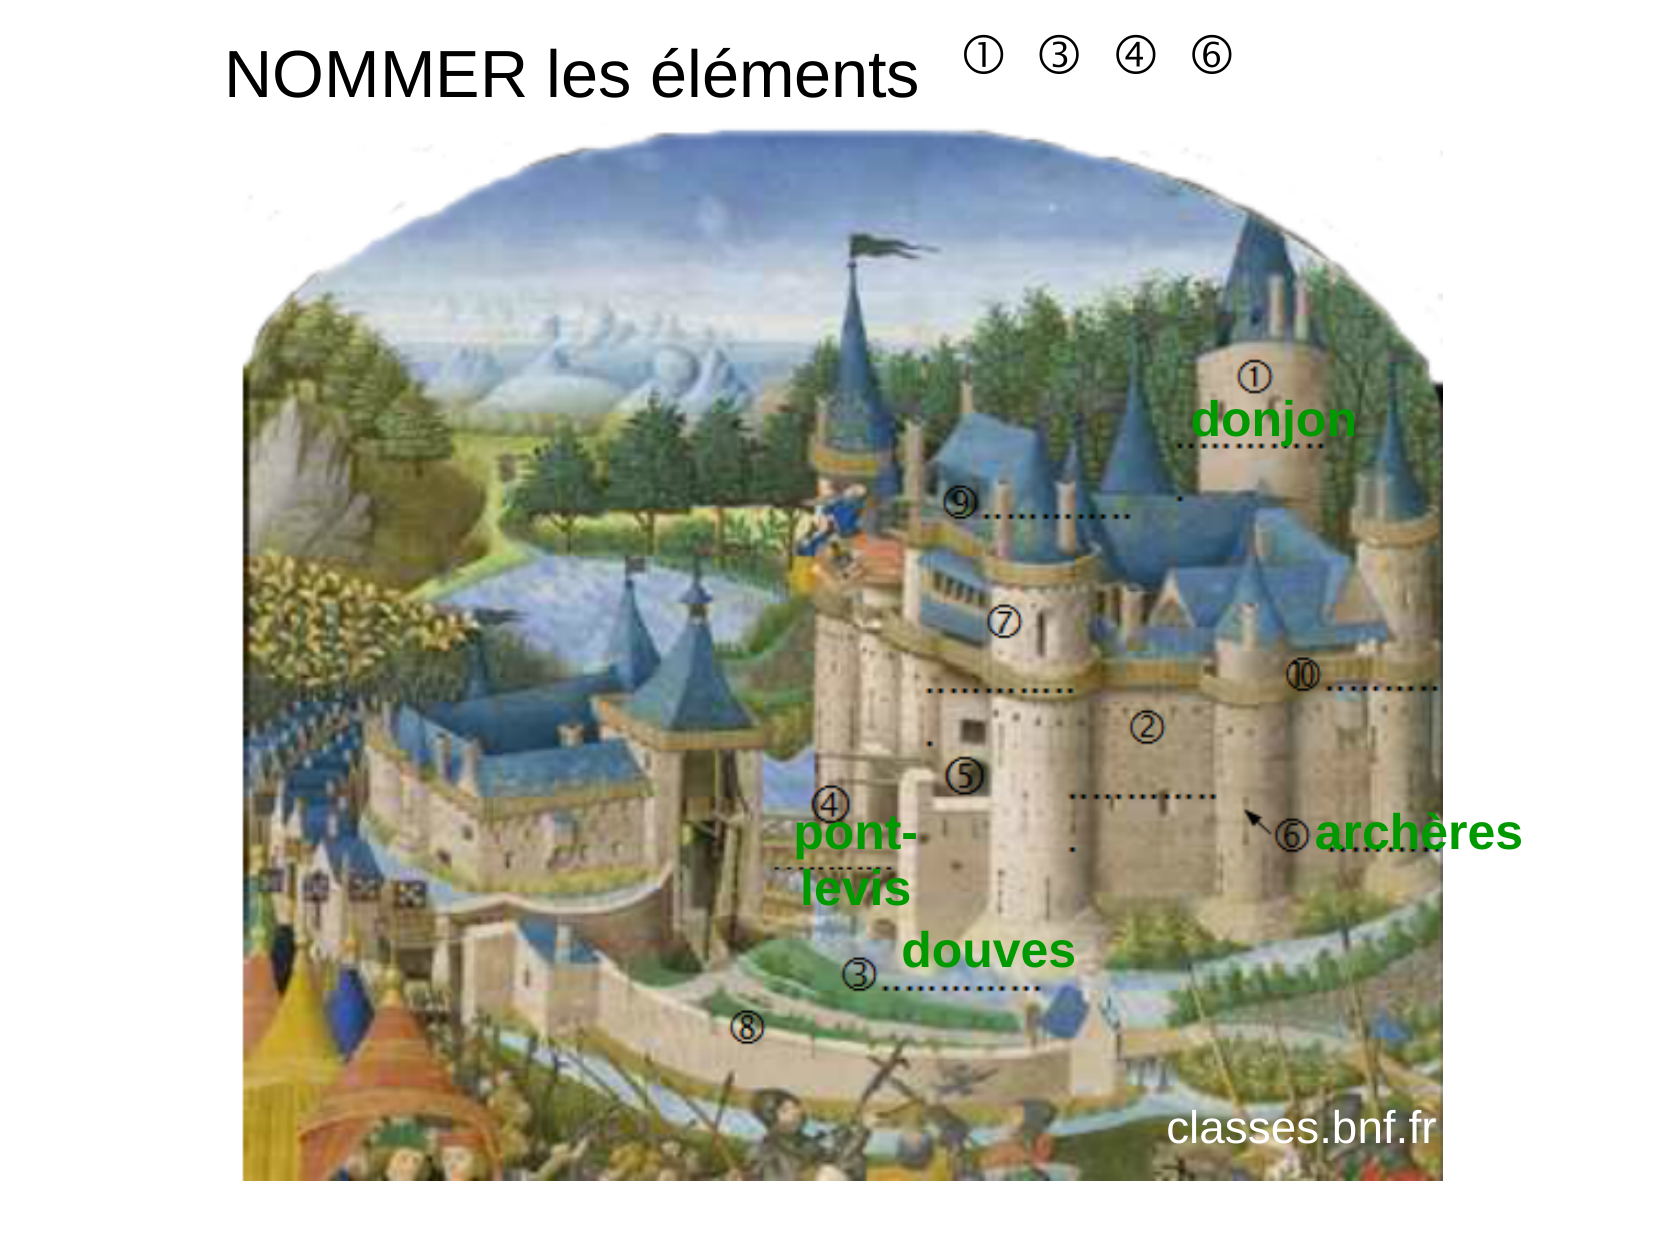

NOMMER les éléments
   
donjon
pont-levis
archères
douves
classes.bnf.fr